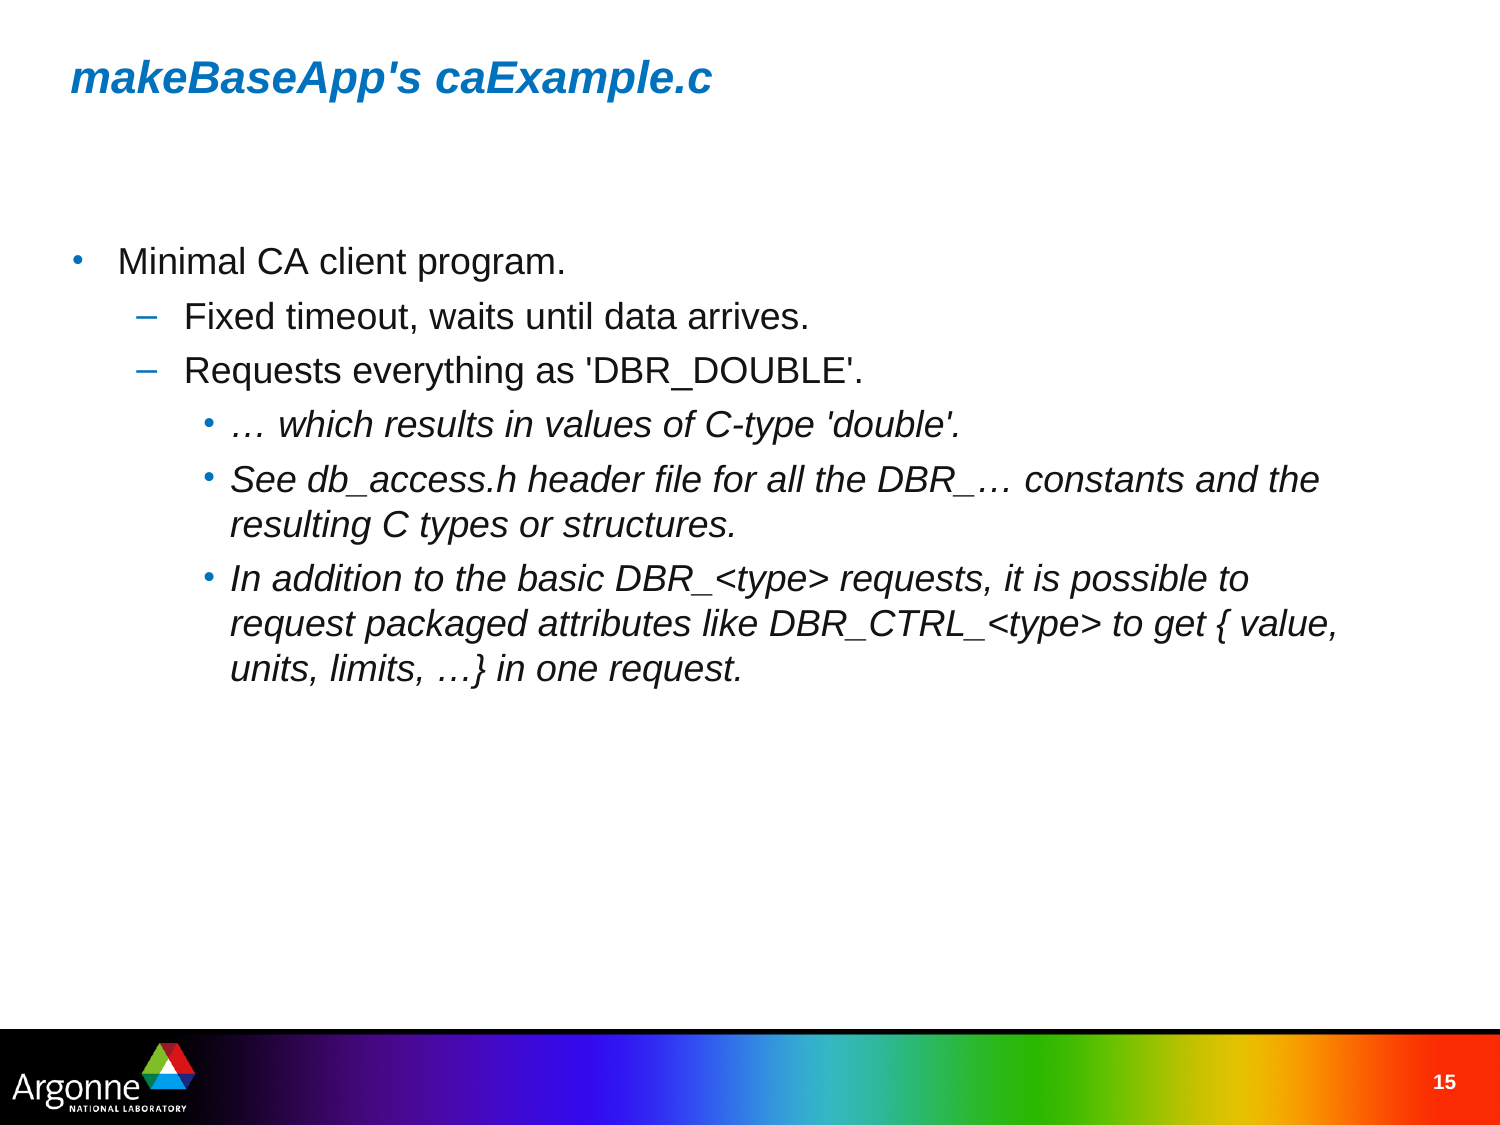

# makeBaseApp's caExample.c
Minimal CA client program.
Fixed timeout, waits until data arrives.
Requests everything as 'DBR_DOUBLE'.
… which results in values of C-type 'double'.
See db_access.h header file for all the DBR_… constants and the resulting C types or structures.
In addition to the basic DBR_<type> requests, it is possible to request packaged attributes like DBR_CTRL_<type> to get { value, units, limits, …} in one request.
15